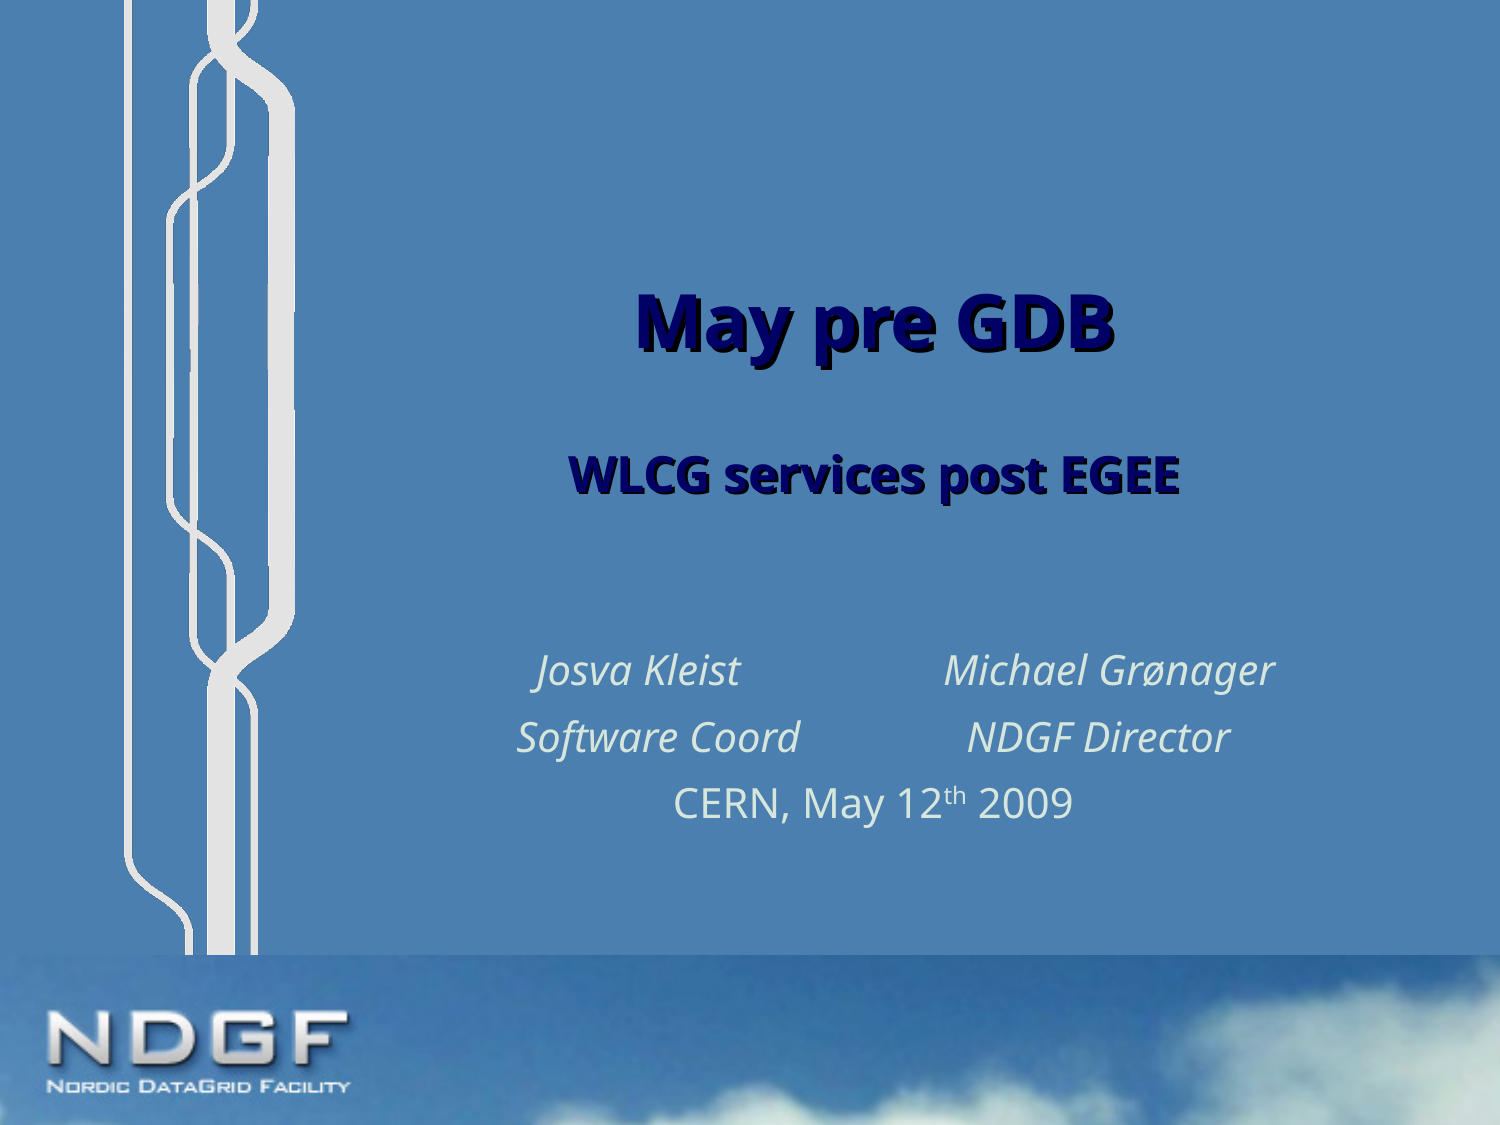

# May pre GDB WLCG services post EGEE
 Josva Kleist			 Michael Grønager
Software Coord 			NDGF Director
CERN, May 12th 2009